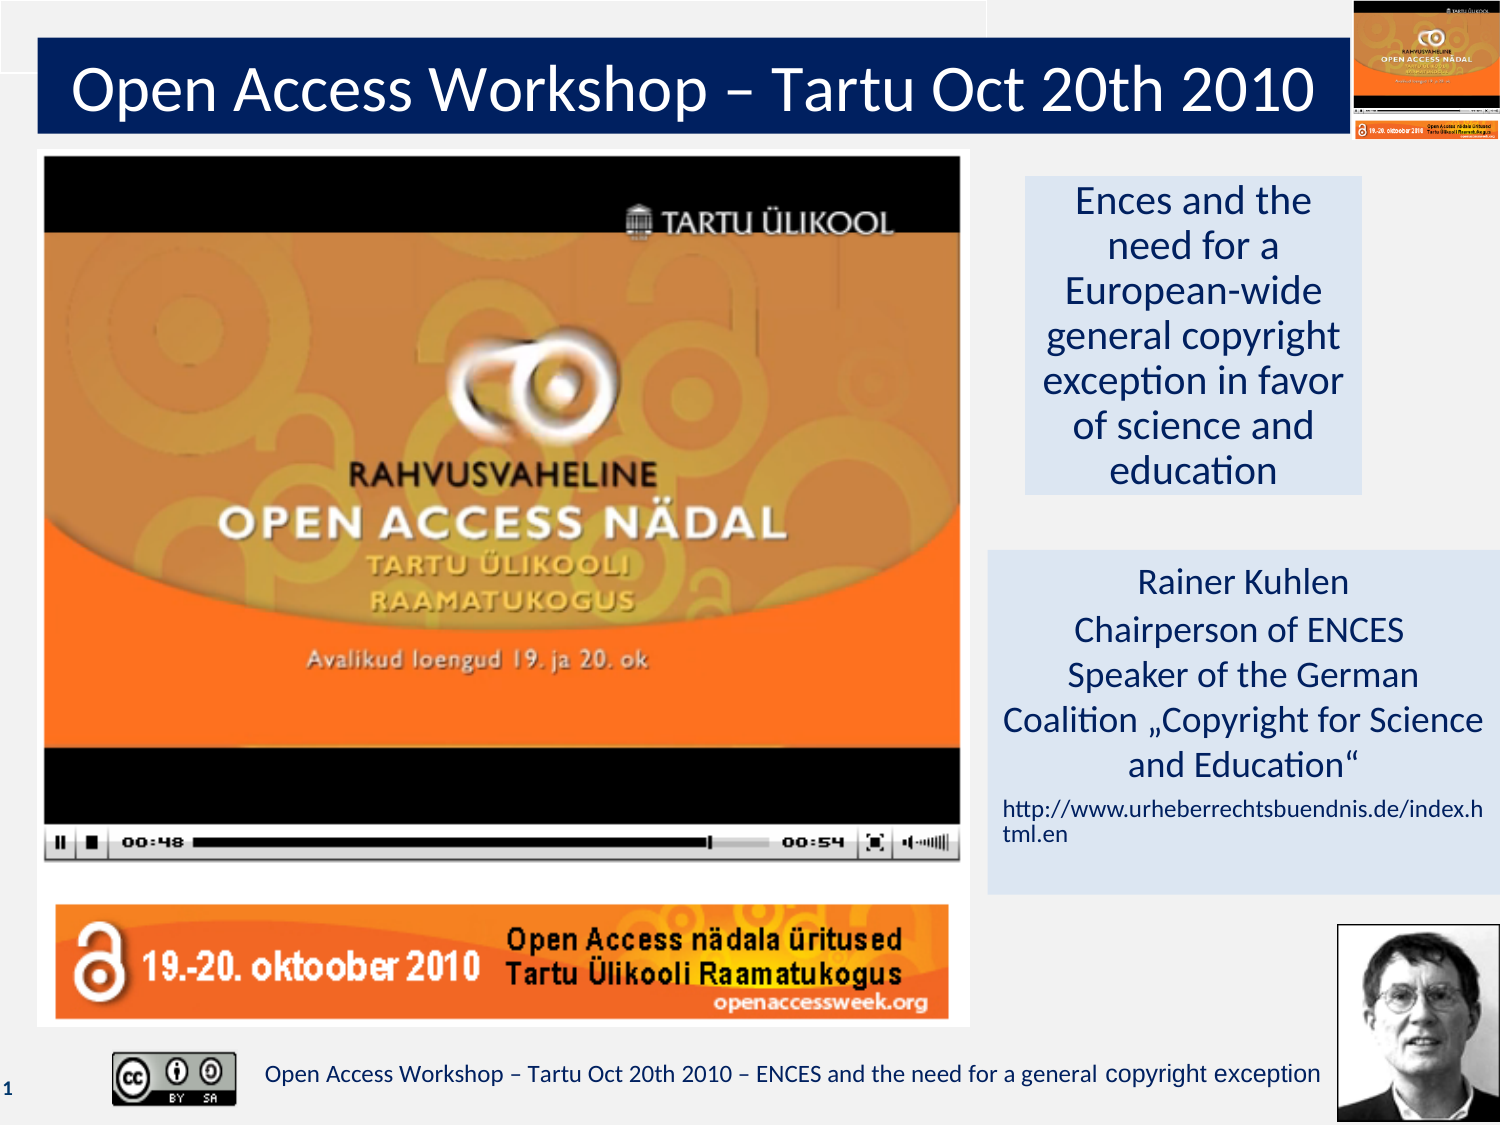

Open Access Workshop – Tartu Oct 20th 2010
Ences and the need for a European-wide general copyright exception in favor of science and education
Rainer Kuhlen
Chairperson of ENCES
Speaker of the German Coalition „Copyright for Science and Education“
http://www.urheberrechtsbuendnis.de/index.html.en